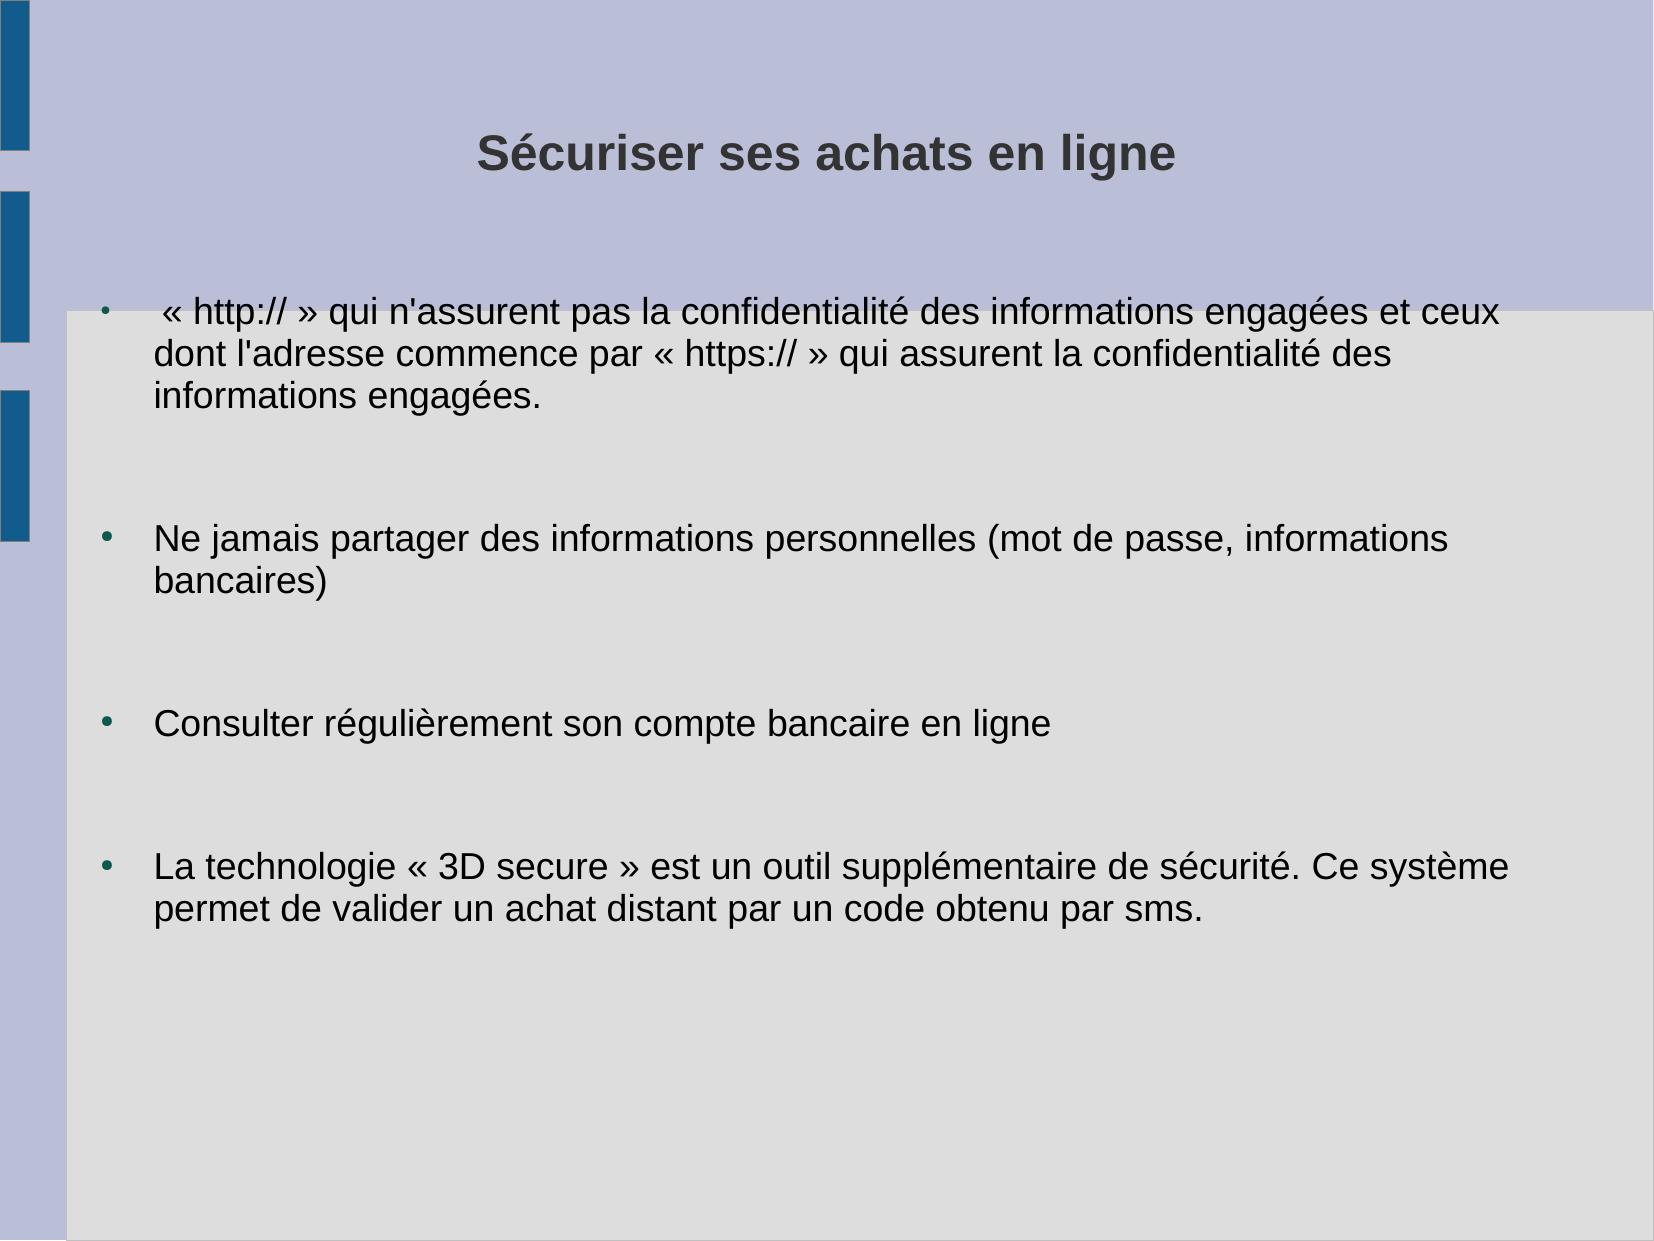

# Sécuriser ses achats en ligne
 « http:// » qui n'assurent pas la confidentialité des informations engagées et ceux dont l'adresse commence par « https:// » qui assurent la confidentialité des informations engagées.
Ne jamais partager des informations personnelles (mot de passe, informations bancaires)
Consulter régulièrement son compte bancaire en ligne
La technologie « 3D secure » est un outil supplémentaire de sécurité. Ce système permet de valider un achat distant par un code obtenu par sms.